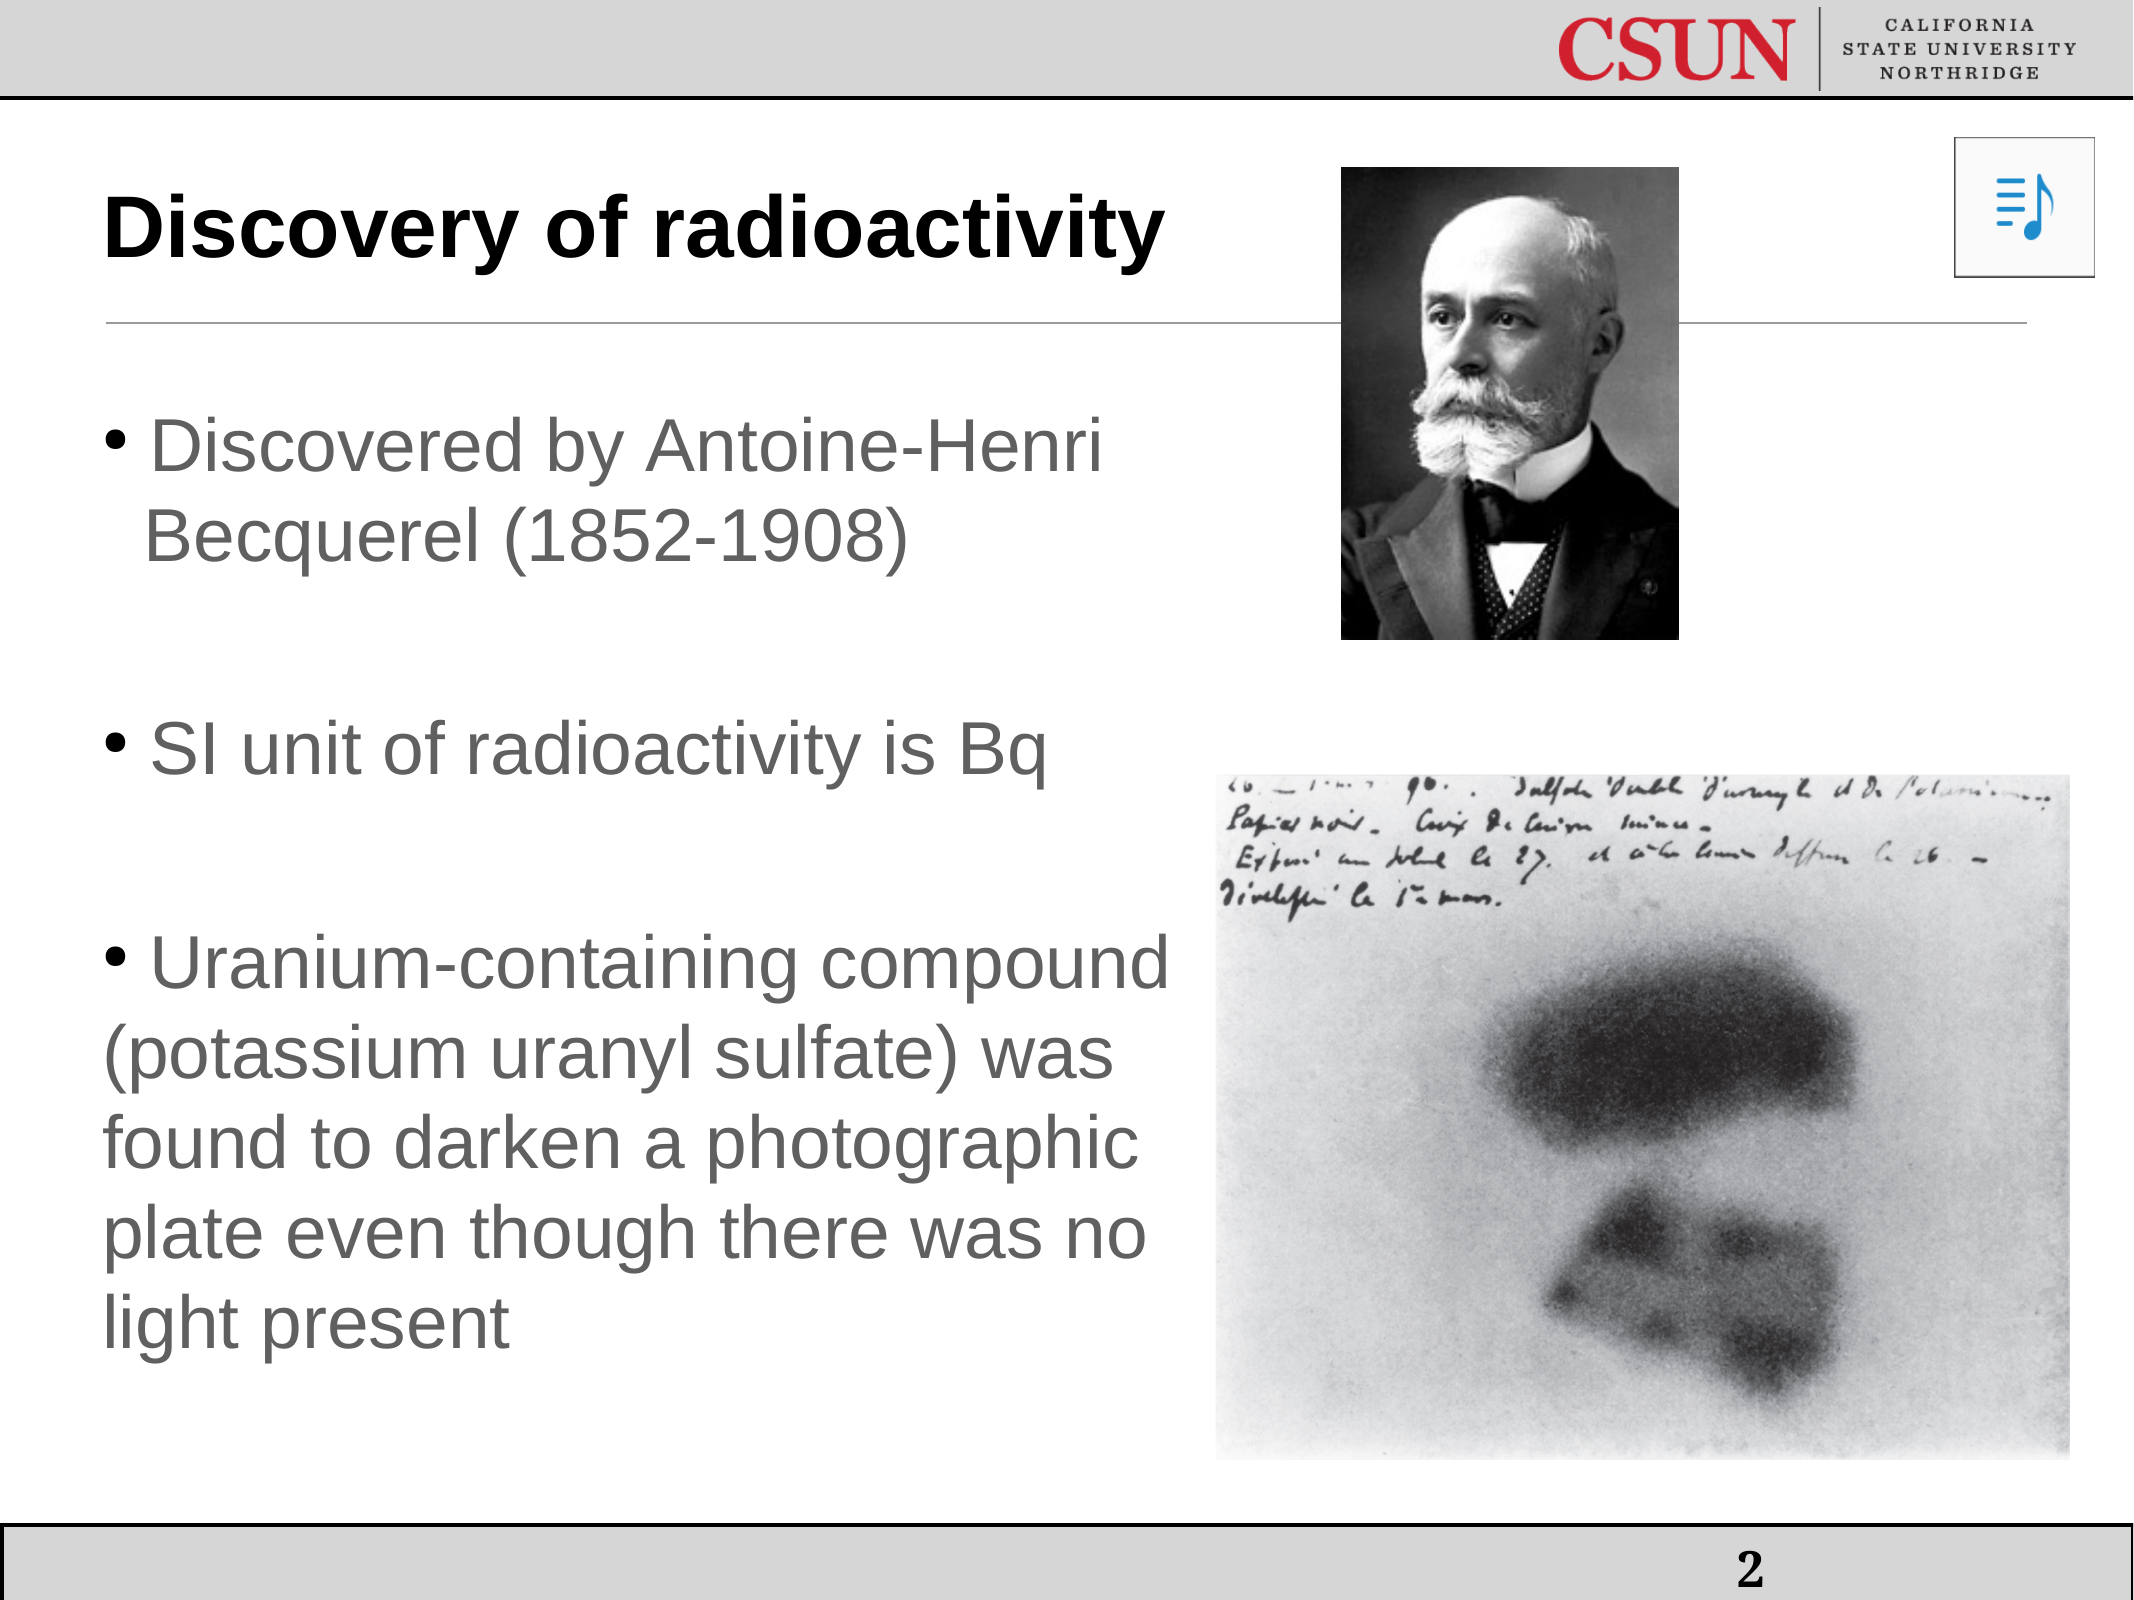

# Discovery of radioactivity
 Discovered by Antoine-Henri Becquerel (1852-1908)
 SI unit of radioactivity is Bq
 Uranium-containing compound (potassium uranyl sulfate) was found to darken a photographic plate even though there was no light present
2